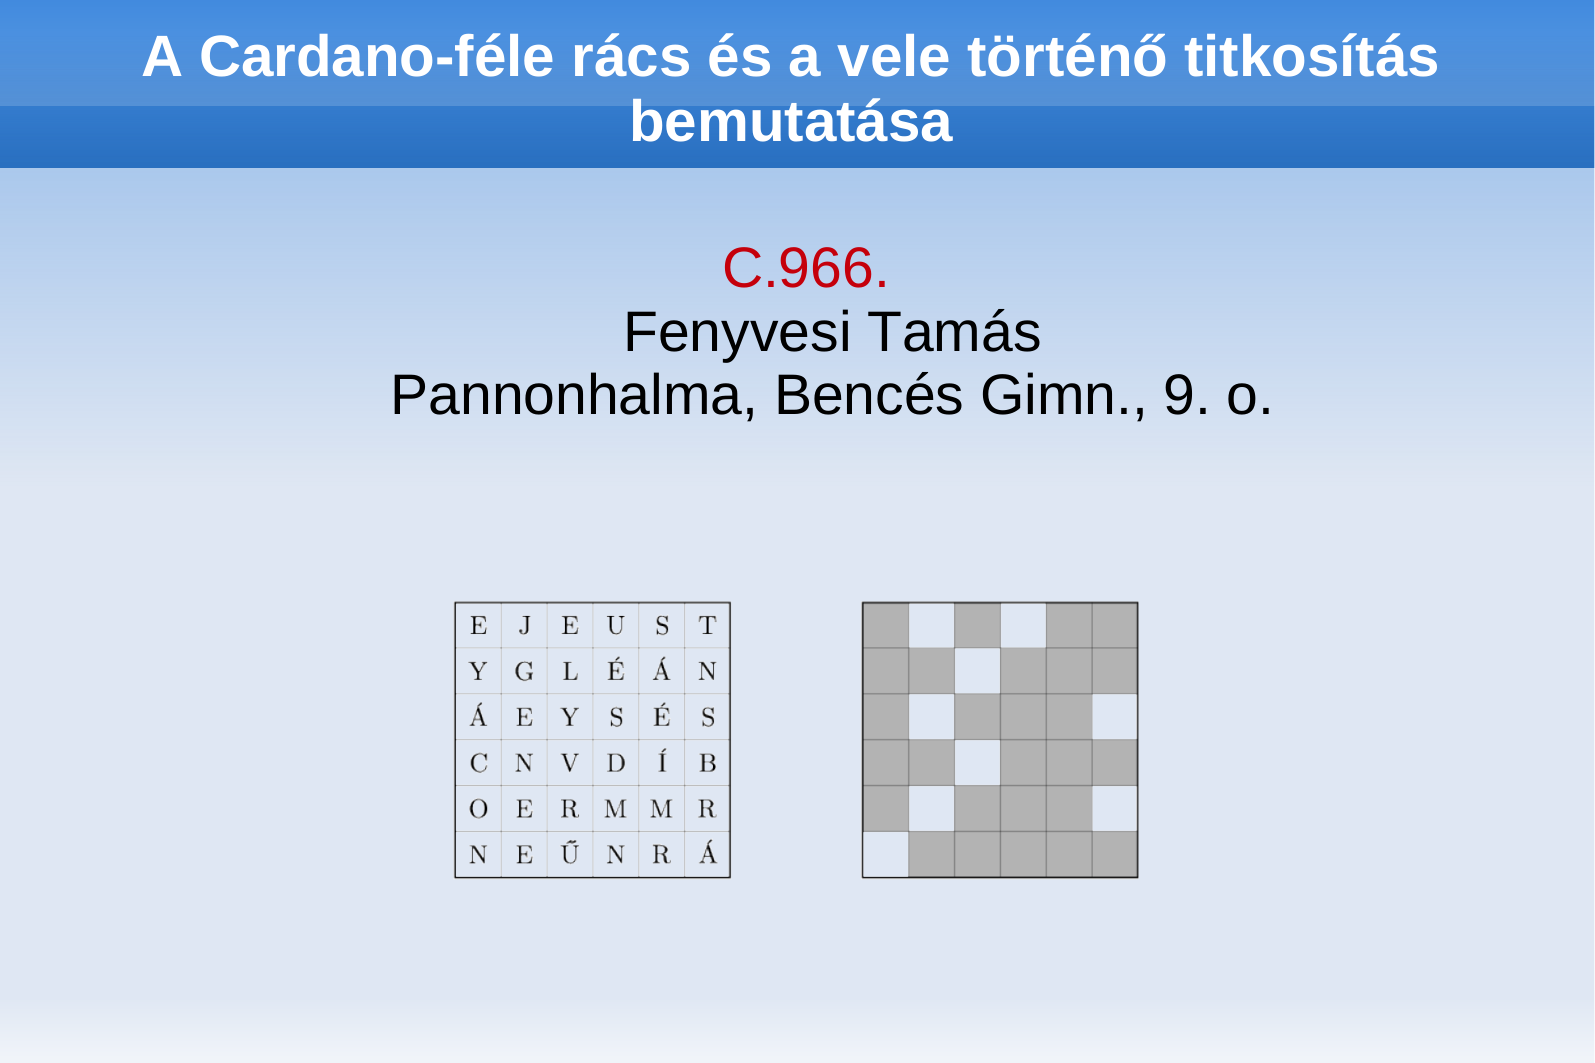

# A Cardano-féle rács és a vele történő titkosítás bemutatása
C.966.
Fenyvesi Tamás
Pannonhalma, Bencés Gimn., 9. o.